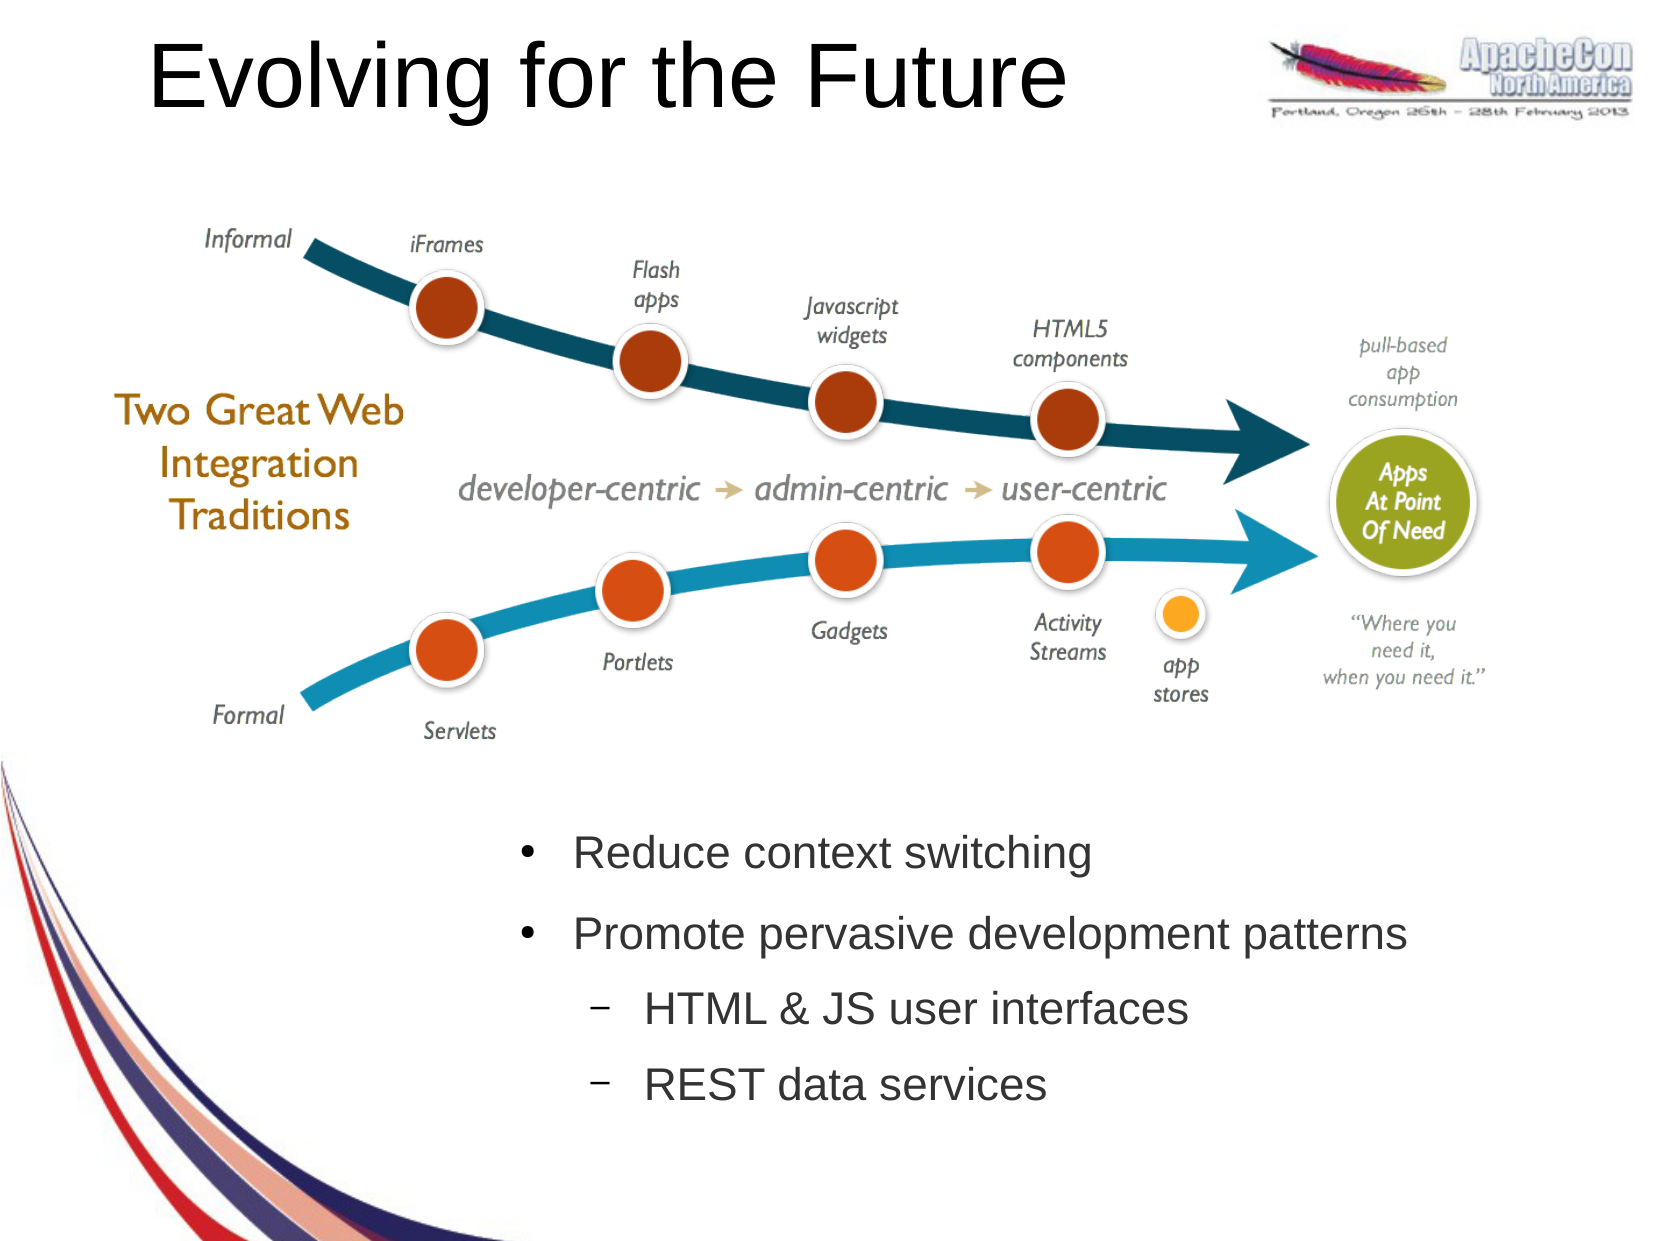

# Evolving for the Future
Reduce context switching
Promote pervasive development patterns
HTML & JS user interfaces
REST data services